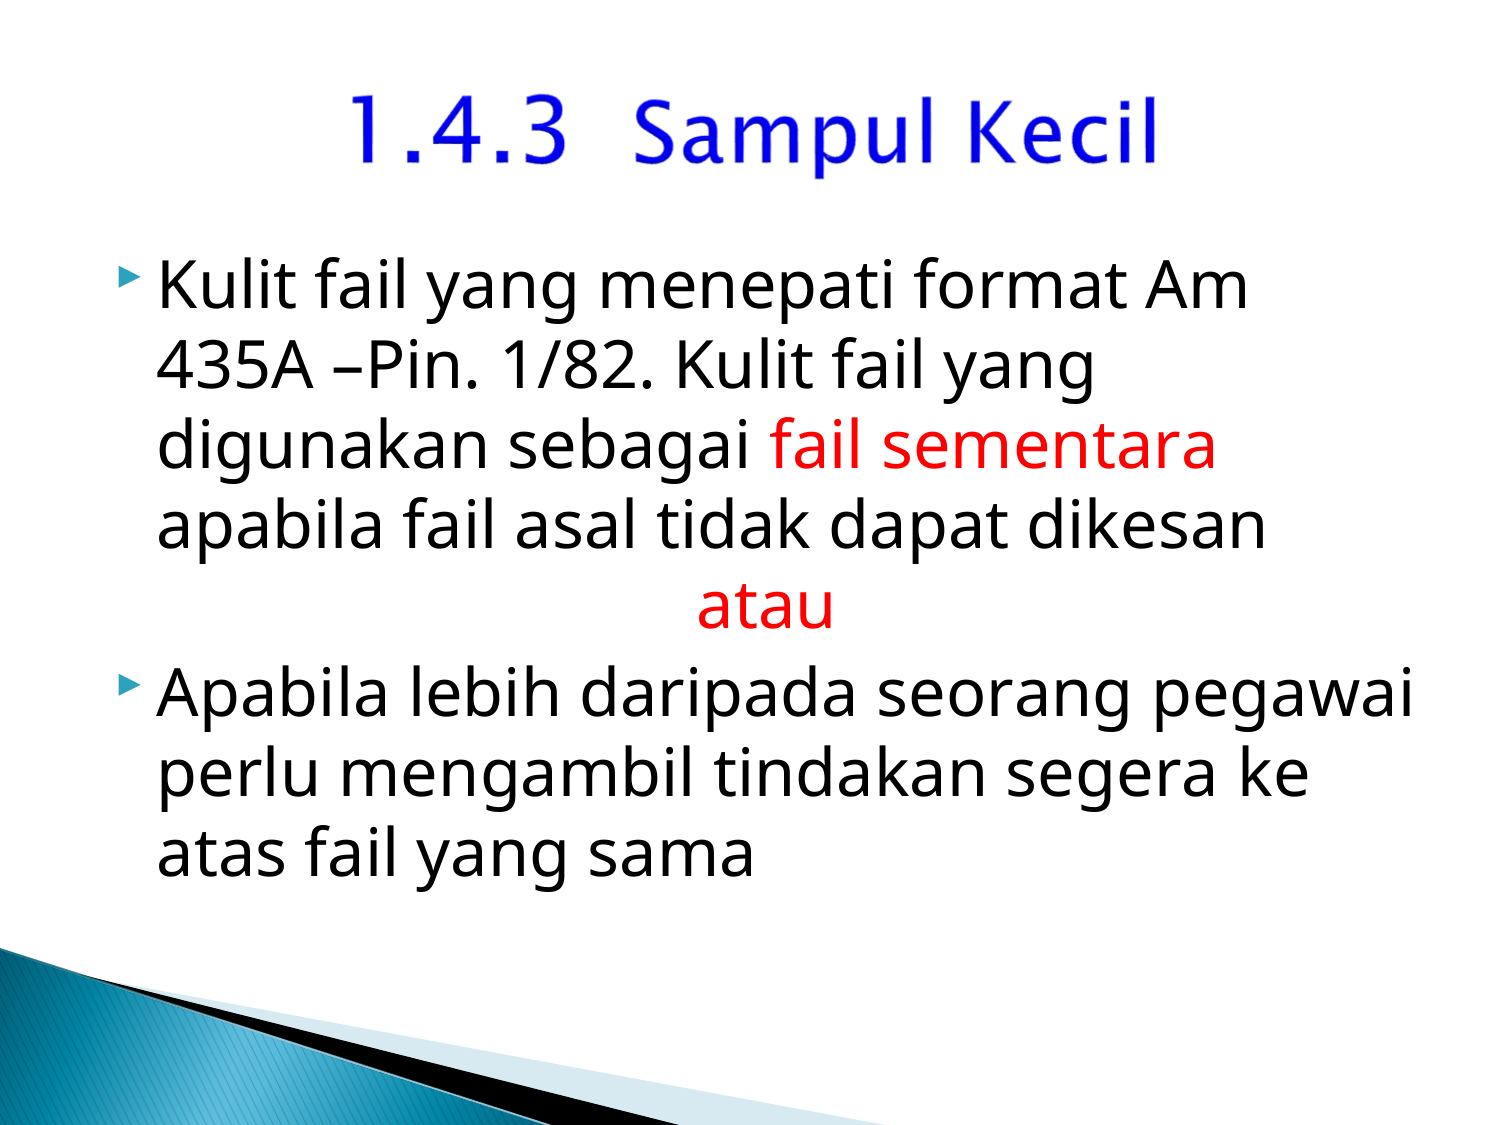

# Kulit fail yang menepati format Am 435A –Pin. 1/82. Kulit fail yang digunakan sebagai fail sementara apabila fail asal tidak dapat dikesan 				atau
Apabila lebih daripada seorang pegawai perlu mengambil tindakan segera ke atas fail yang sama